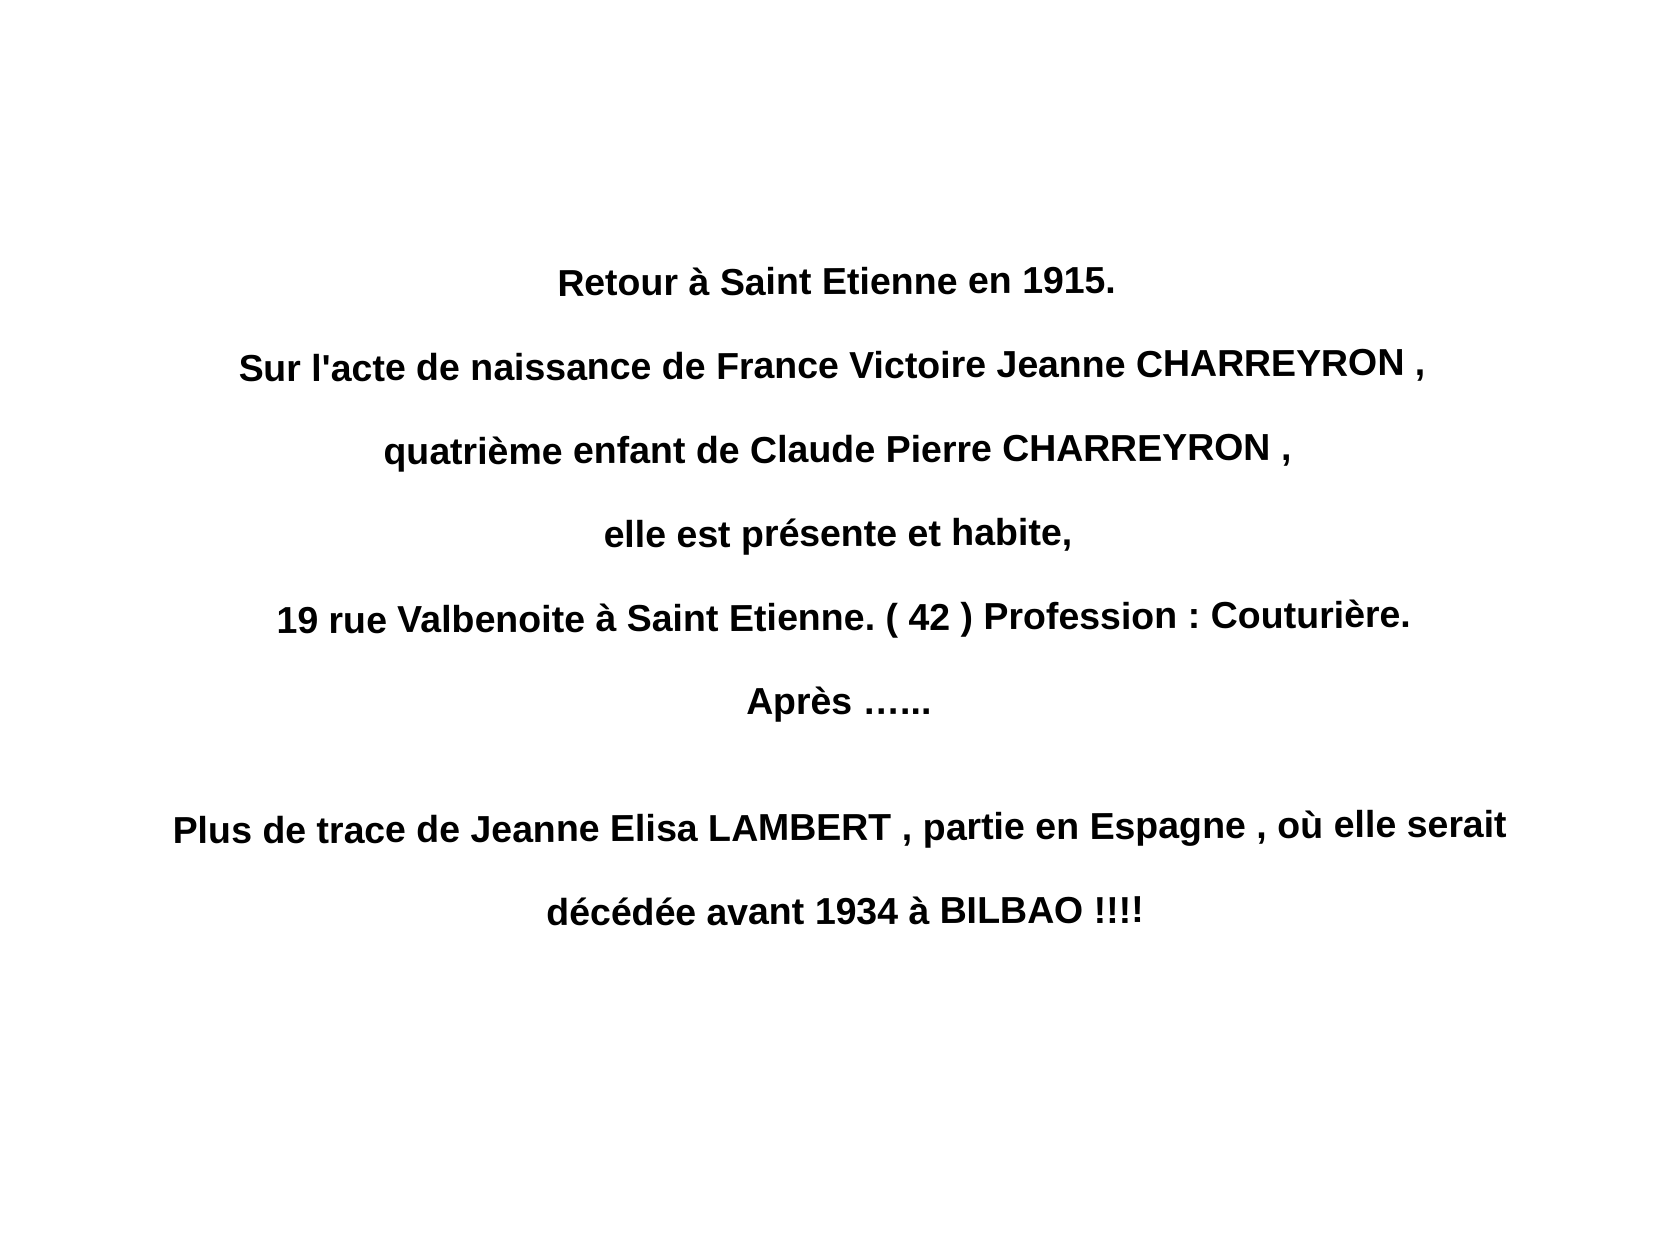

# Retour à Saint Etienne en 1915. Sur l'acte de naissance de France Victoire Jeanne CHARREYRON , quatrième enfant de Claude Pierre CHARREYRON , elle est présente et habite, 19 rue Valbenoite à Saint Etienne. ( 42 ) Profession : Couturière. Après …... Plus de trace de Jeanne Elisa LAMBERT , partie en Espagne , où elle serait décédée avant 1934 à BILBAO !!!!